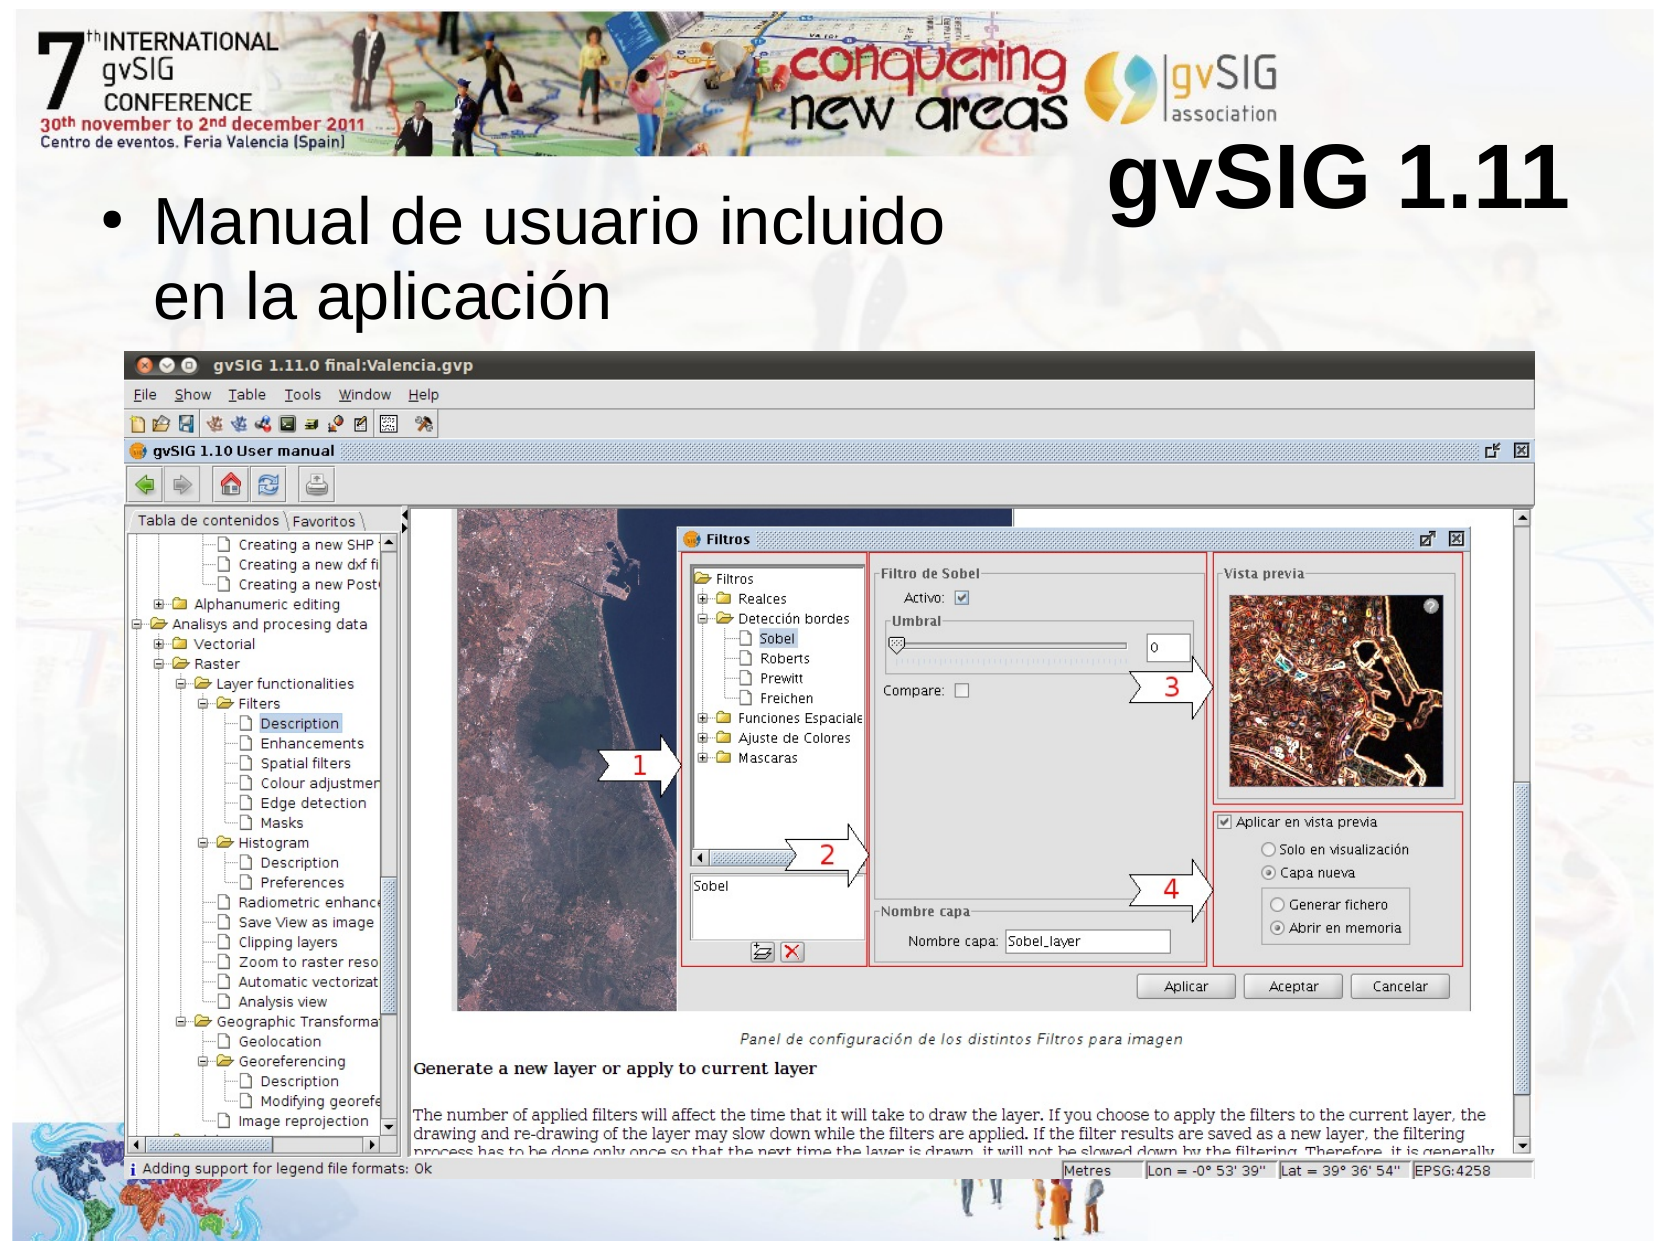

# gvSIG 1.11
Manual de usuario incluido en la aplicación